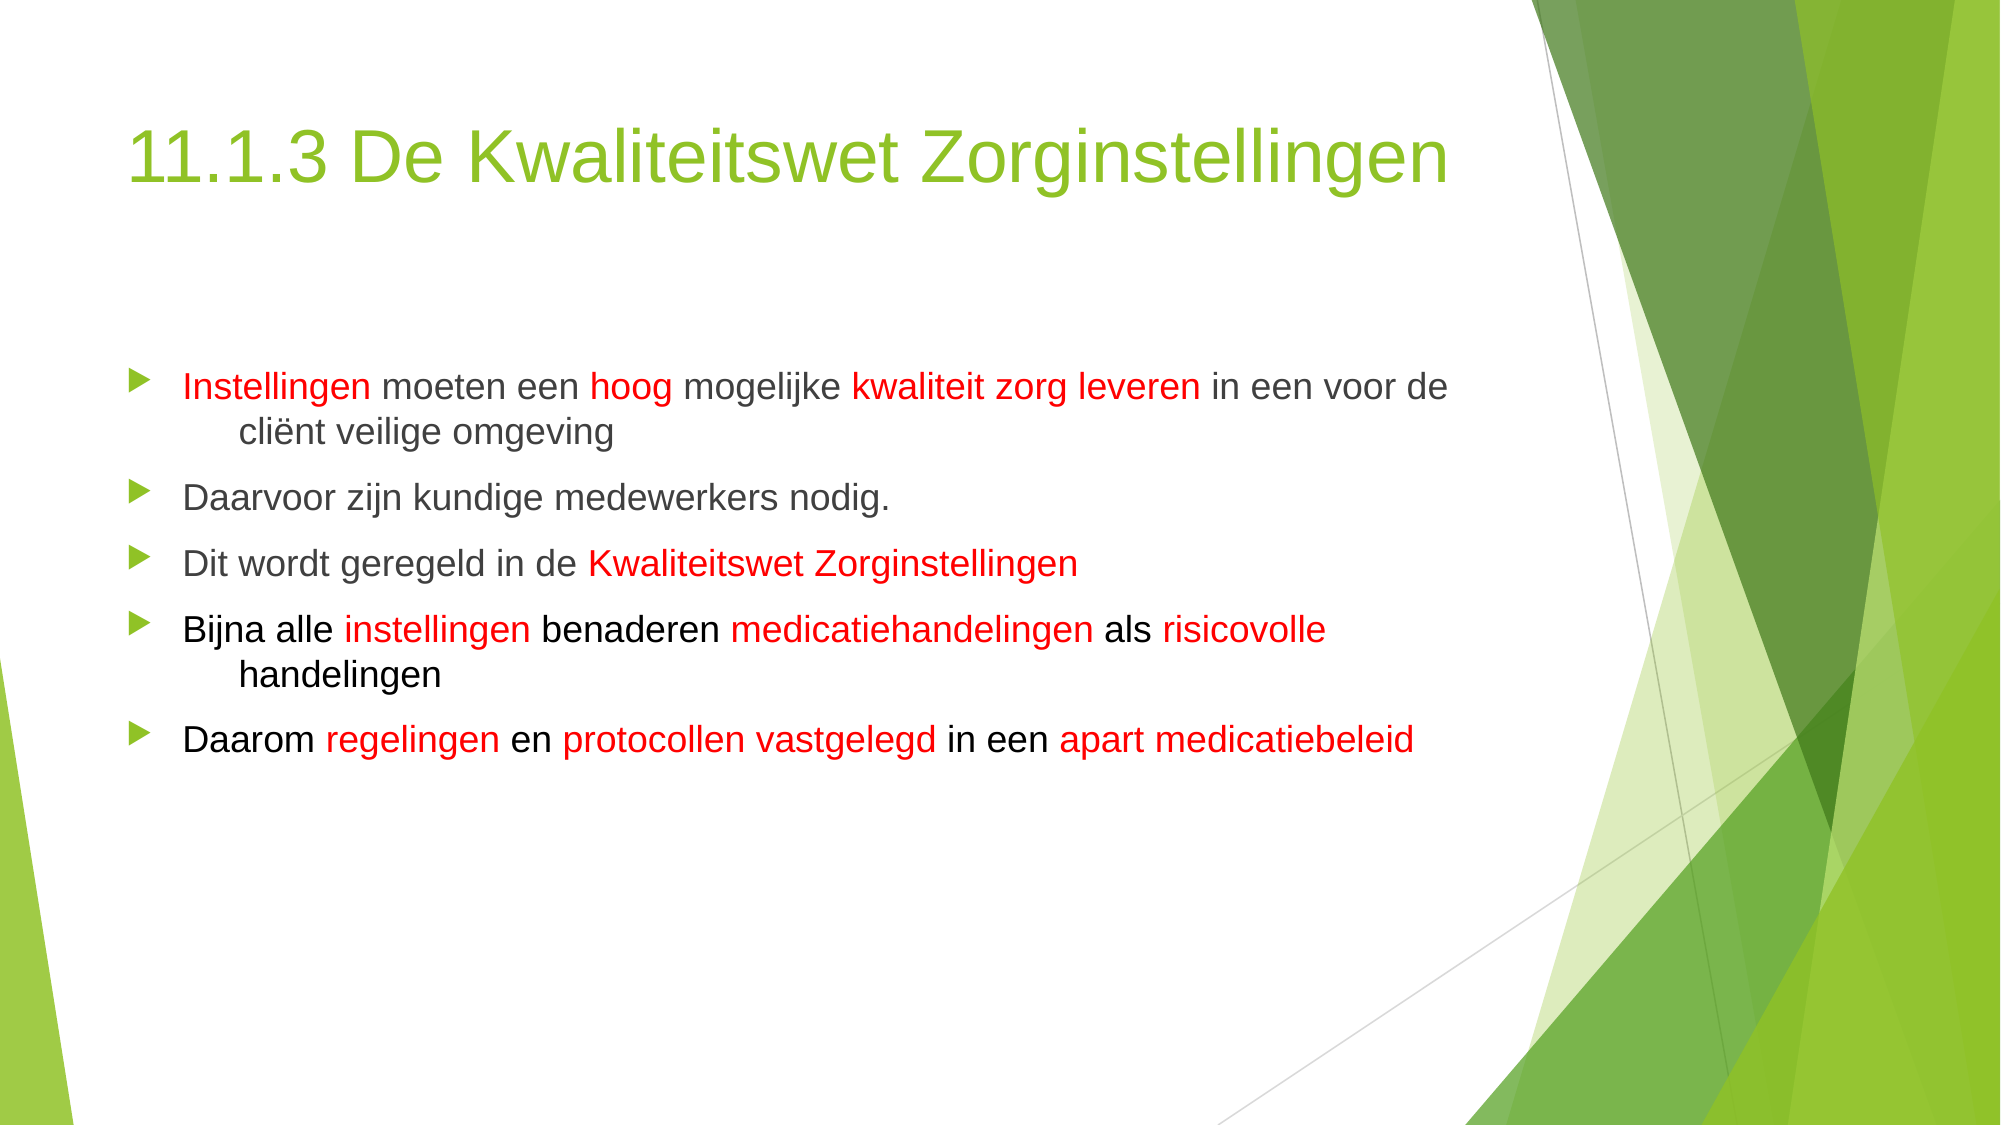

# 11.1.3 De Kwaliteitswet Zorginstellingen
Instellingen moeten een hoog mogelijke kwaliteit zorg leveren in een voor de cliënt veilige omgeving
Daarvoor zijn kundige medewerkers nodig.
Dit wordt geregeld in de Kwaliteitswet Zorginstellingen
Bijna alle instellingen benaderen medicatiehandelingen als risicovolle handelingen
Daarom regelingen en protocollen vastgelegd in een apart medicatiebeleid